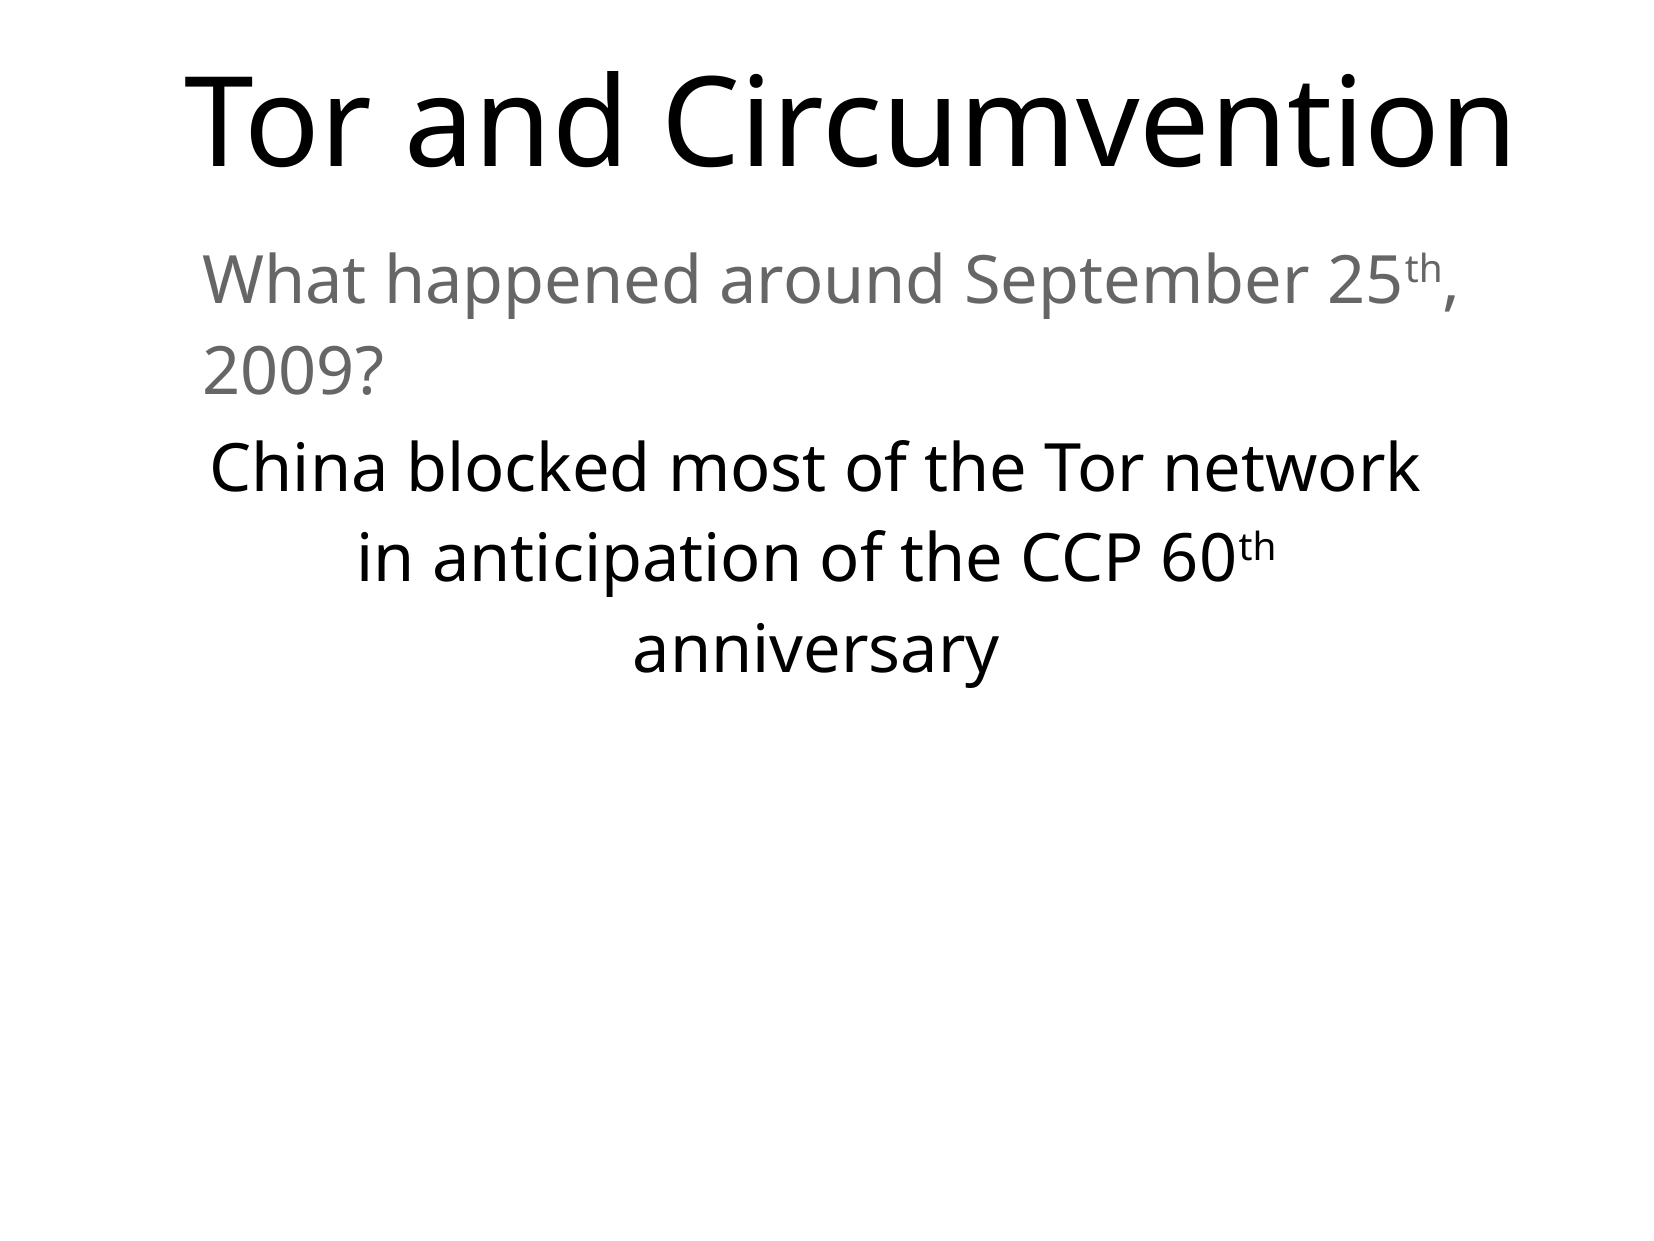

Tor and Circumvention
What happened around September 25th, 2009?
China blocked most of the Tor network in anticipation of the CCP 60th anniversary